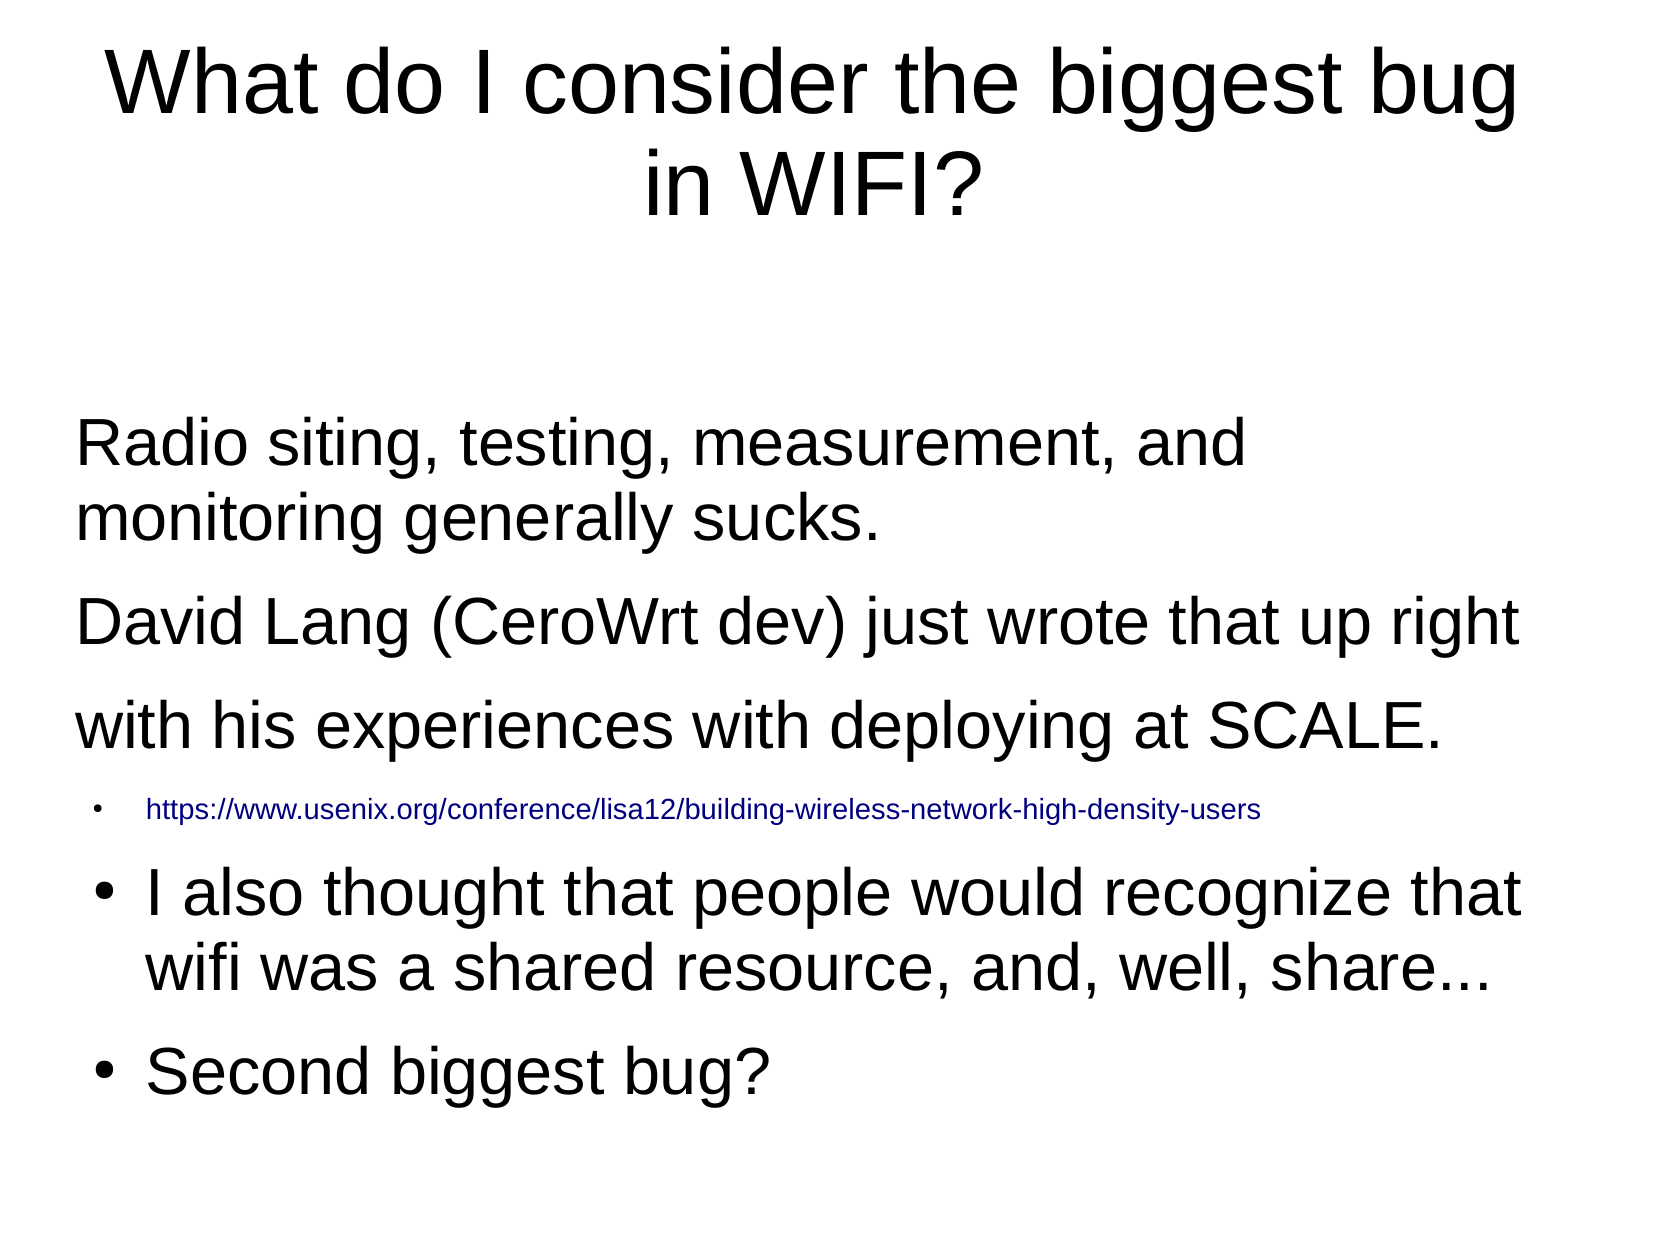

# What do I consider the biggest bug in WIFI?
Radio siting, testing, measurement, and monitoring generally sucks.
David Lang (CeroWrt dev) just wrote that up right
with his experiences with deploying at SCALE.
https://www.usenix.org/conference/lisa12/building-wireless-network-high-density-users
I also thought that people would recognize that wifi was a shared resource, and, well, share...
Second biggest bug?